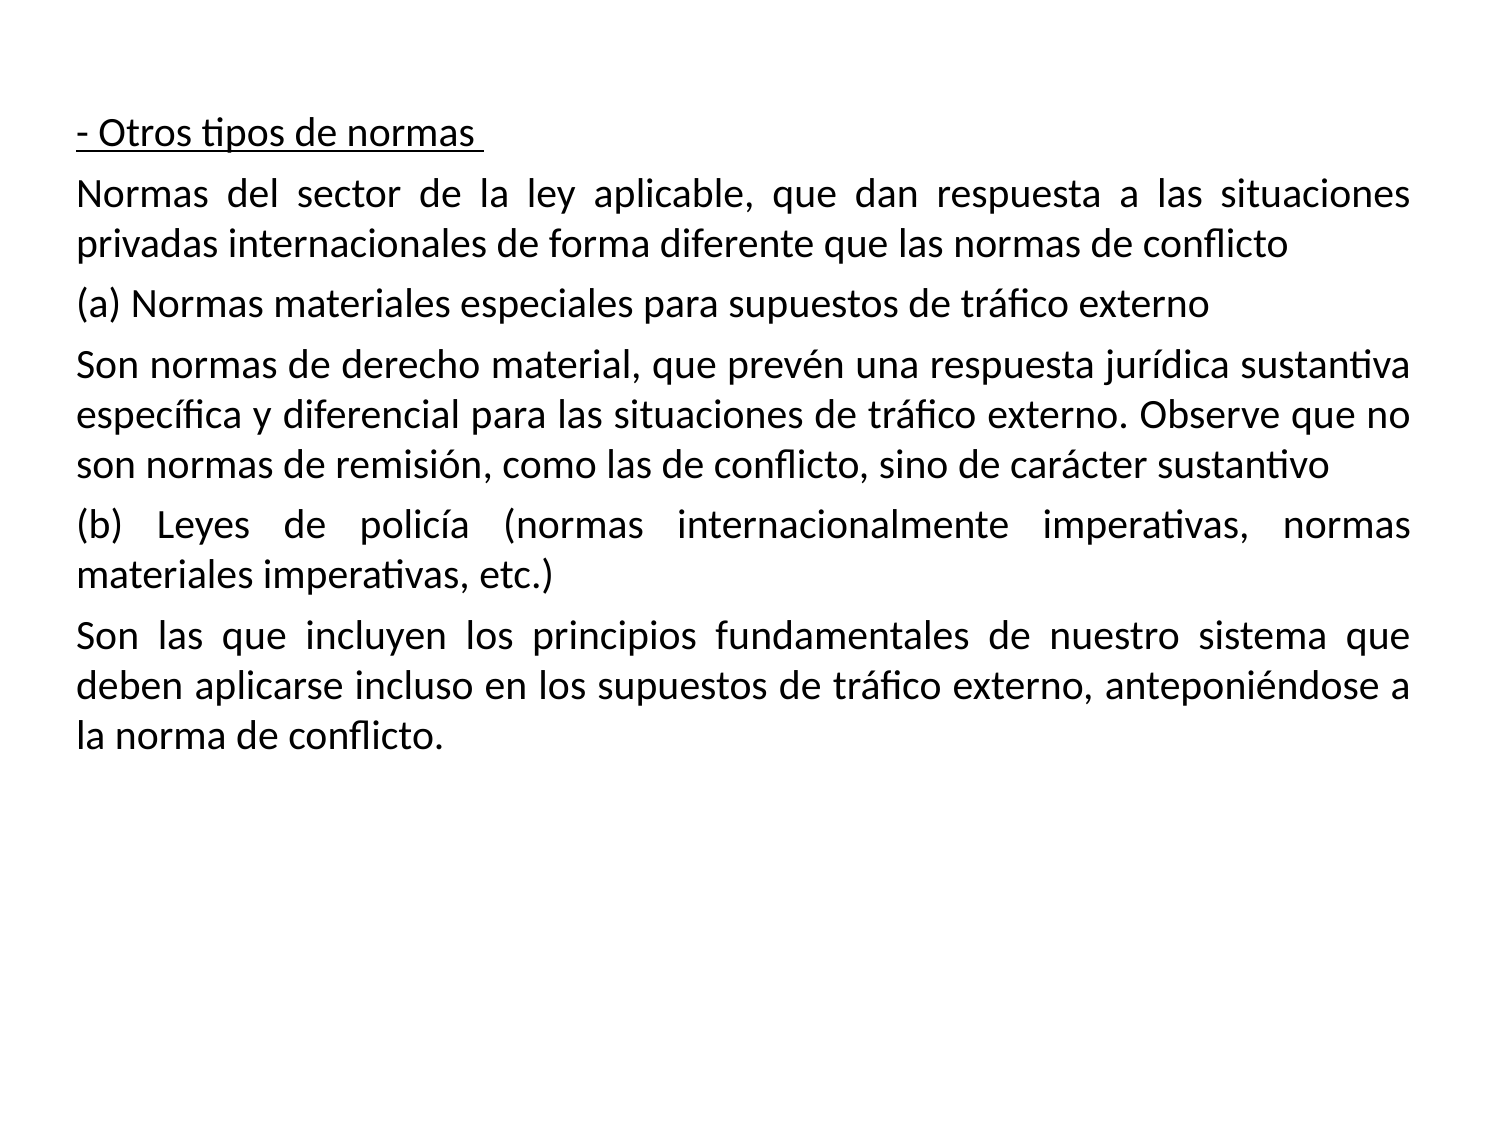

# - Otros tipos de normas
Normas del sector de la ley aplicable, que dan respuesta a las situaciones privadas internacionales de forma diferente que las normas de conflicto
(a) Normas materiales especiales para supuestos de tráfico externo
Son normas de derecho material, que prevén una respuesta jurídica sustantiva específica y diferencial para las situaciones de tráfico externo. Observe que no son normas de remisión, como las de conflicto, sino de carácter sustantivo
(b) Leyes de policía (normas internacionalmente imperativas, normas materiales imperativas, etc.)
Son las que incluyen los principios fundamentales de nuestro sistema que deben aplicarse incluso en los supuestos de tráfico externo, anteponiéndose a la norma de conflicto.